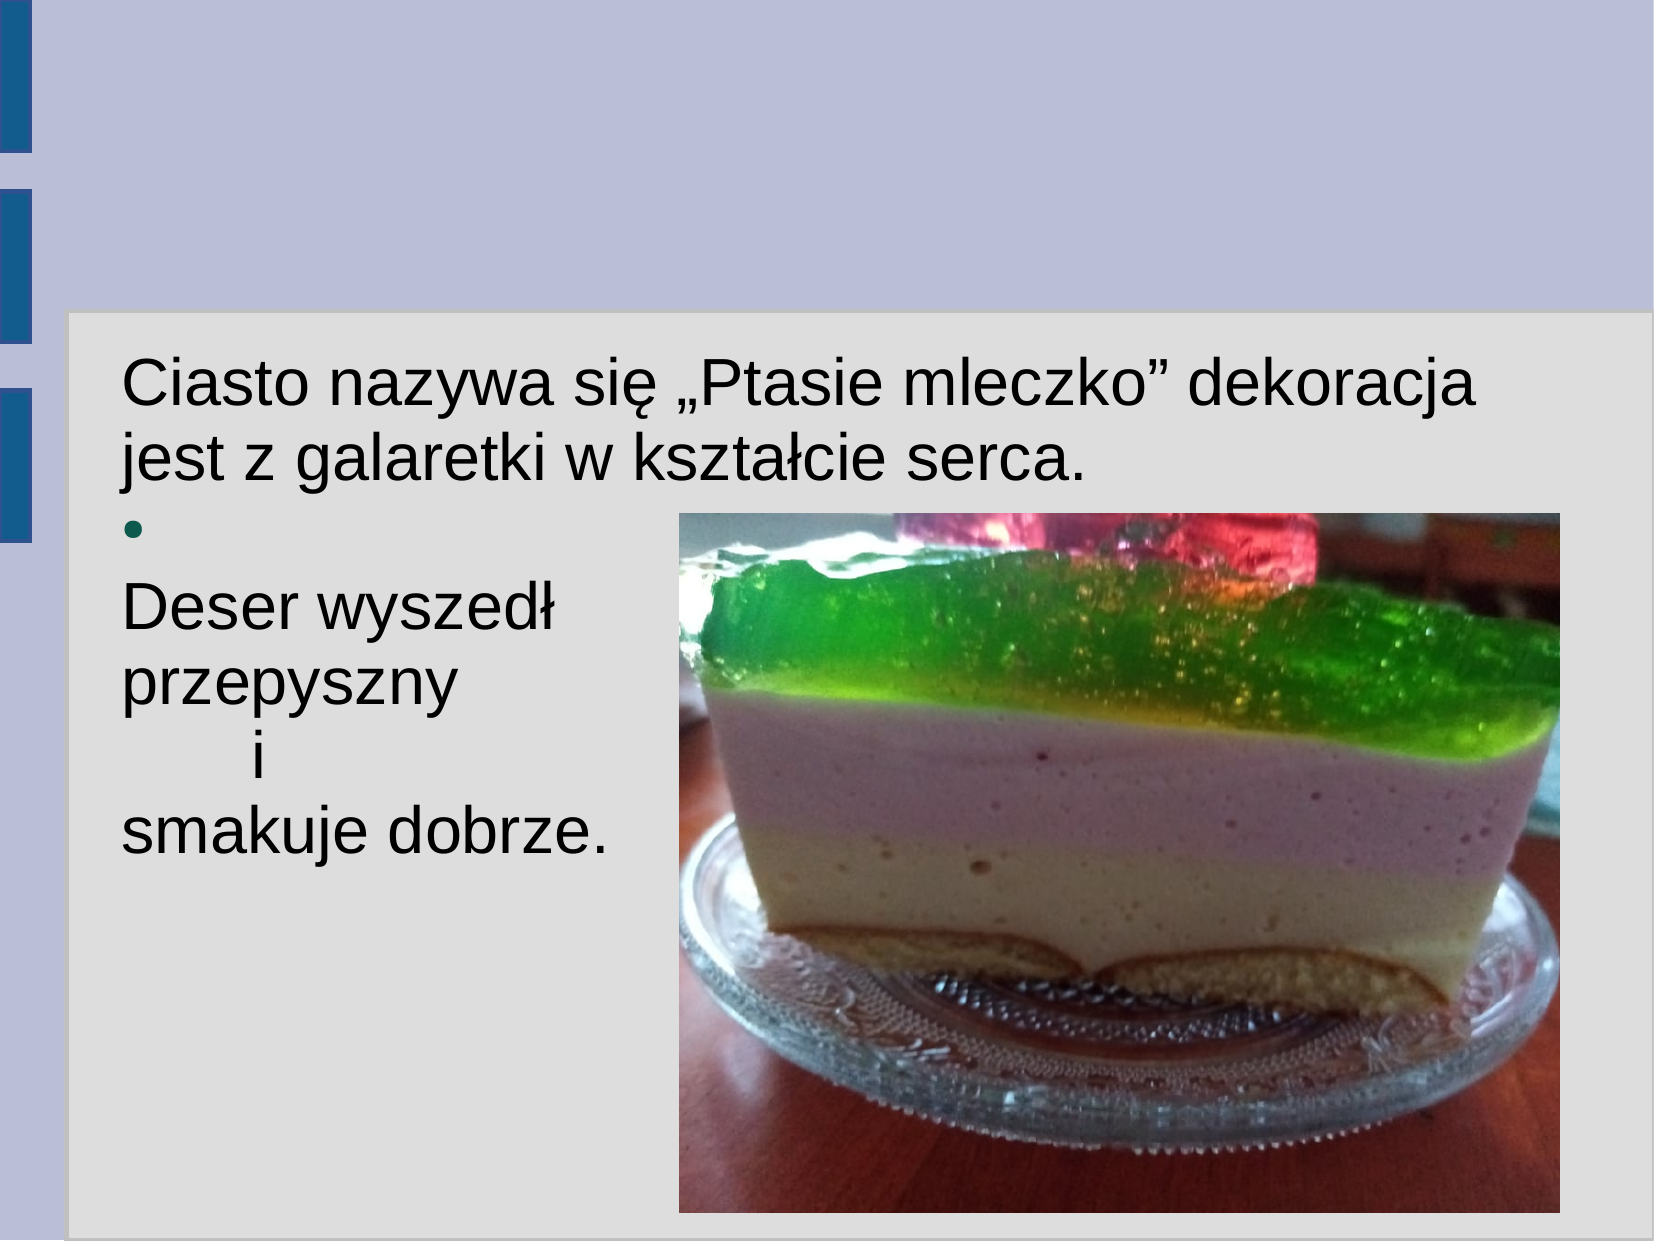

# Ciasto nazywa się „Ptasie mleczko” dekoracja
jest z galaretki w kształcie serca.
Deser wyszedł
przepyszny
 i
smakuje dobrze.